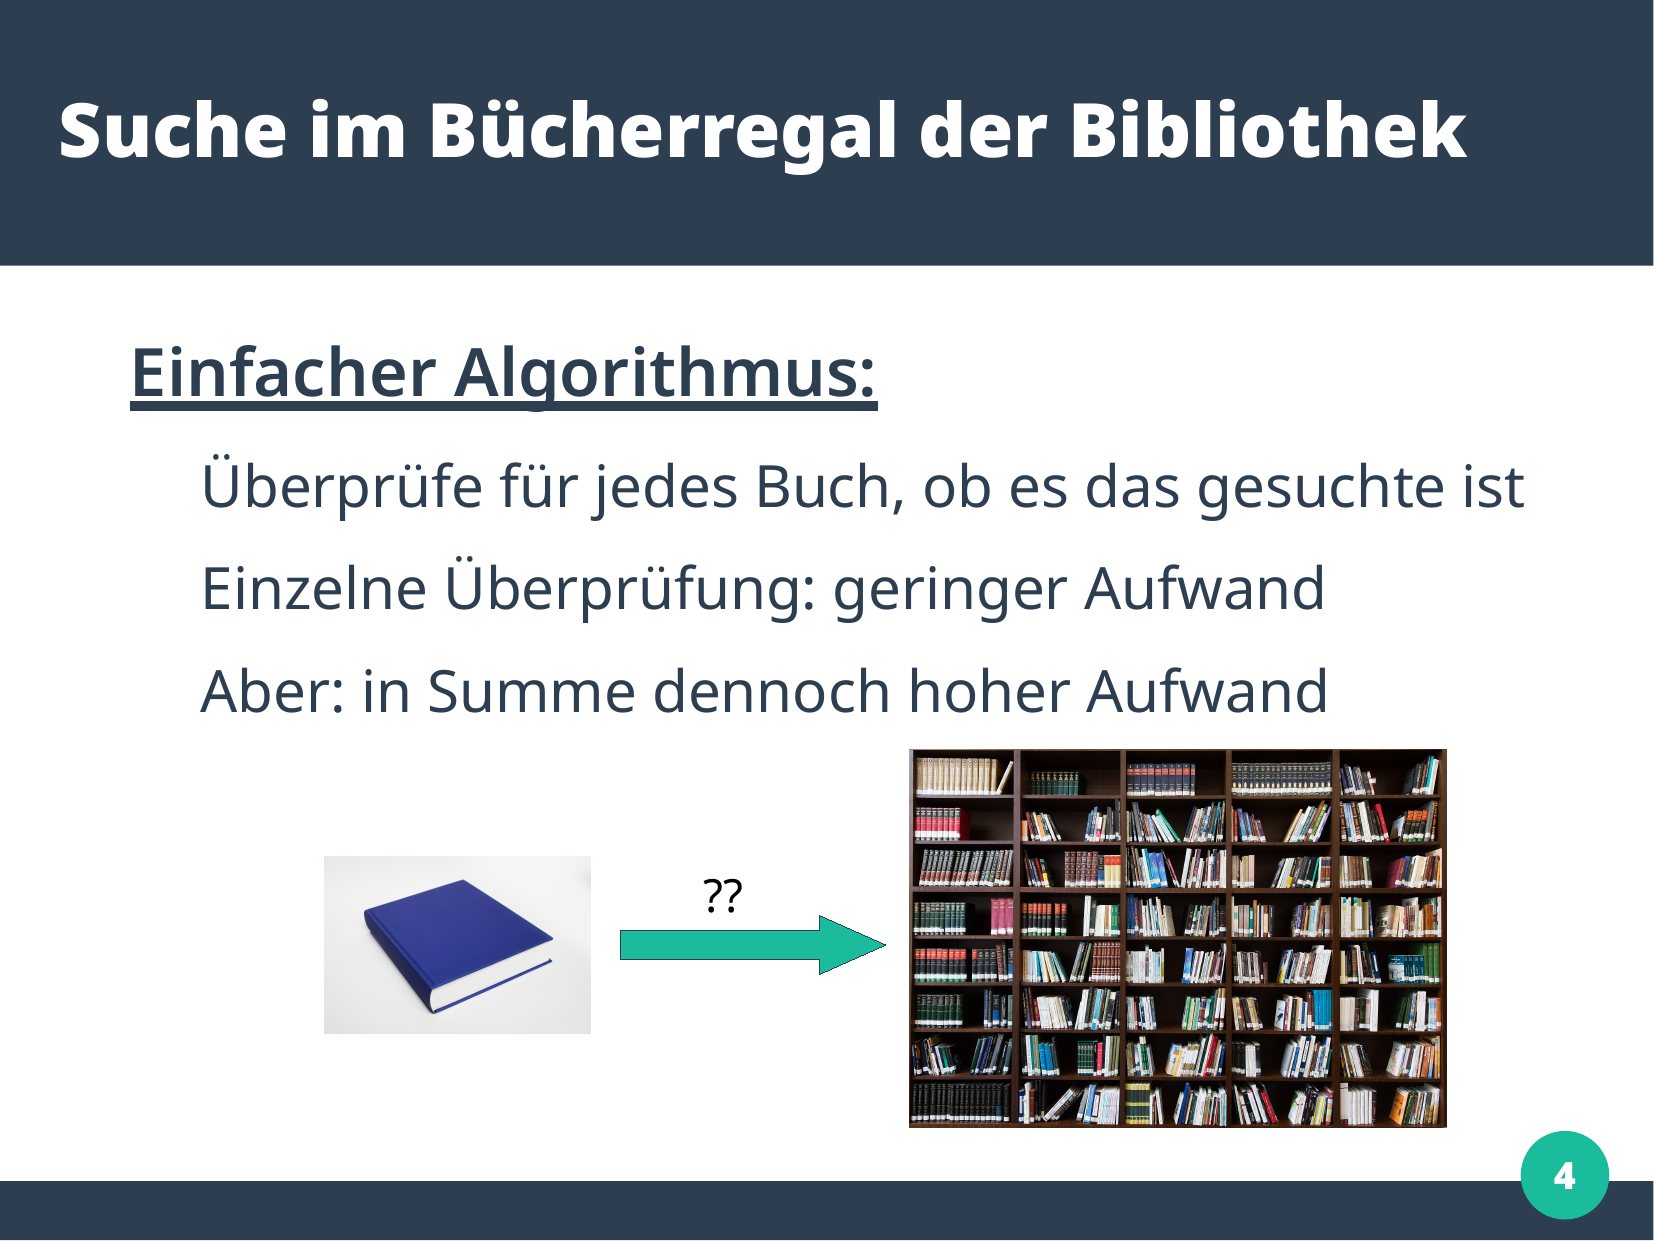

# Suche im Bücherregal der Bibliothek
Einfacher Algorithmus:
Überprüfe für jedes Buch, ob es das gesuchte ist
Einzelne Überprüfung: geringer Aufwand
Aber: in Summe dennoch hoher Aufwand
??
4